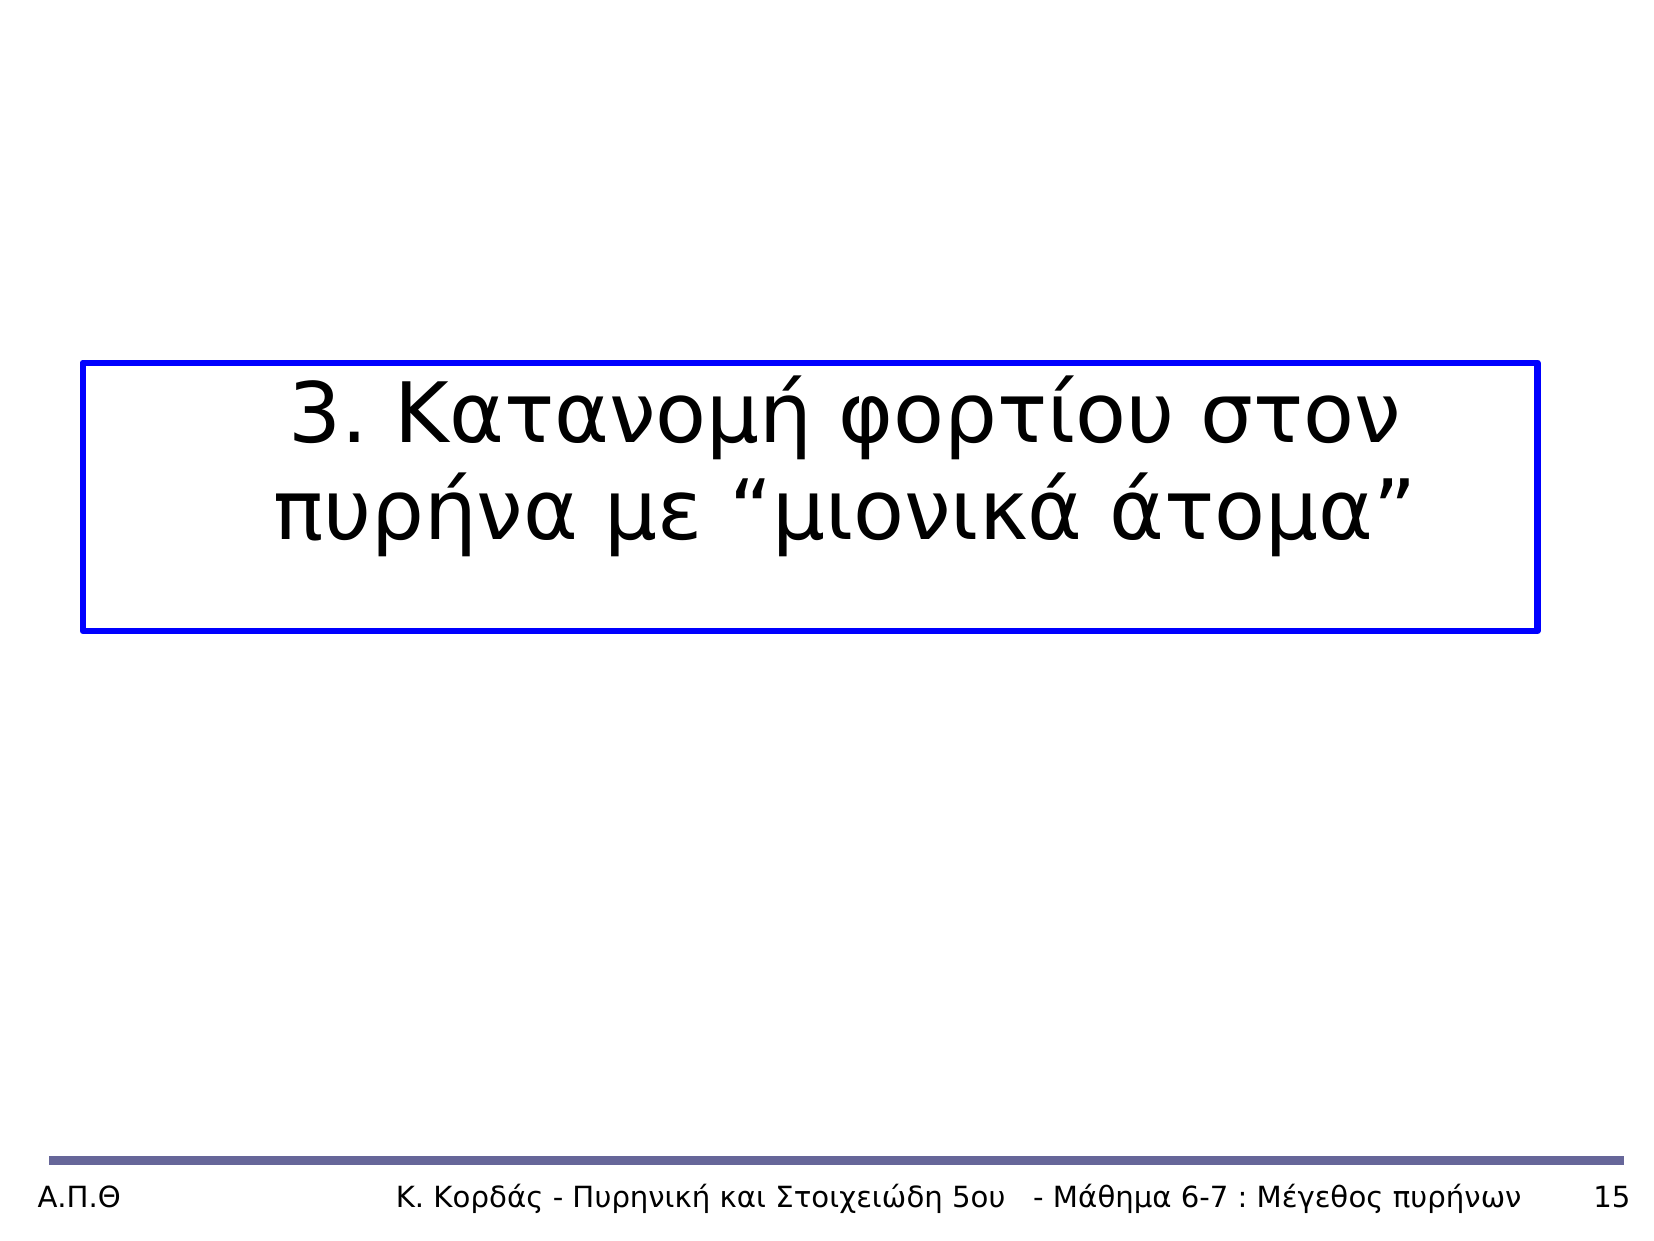

# 3. Κατανομή φορτίου στον πυρήνα με “μιονικά άτομα”
Α.Π.Θ
Κ. Κορδάς - Πυρηνική και Στοιχειώδη 5ου - Μάθημα 6-7 : Mέγεθος πυρήνων
15